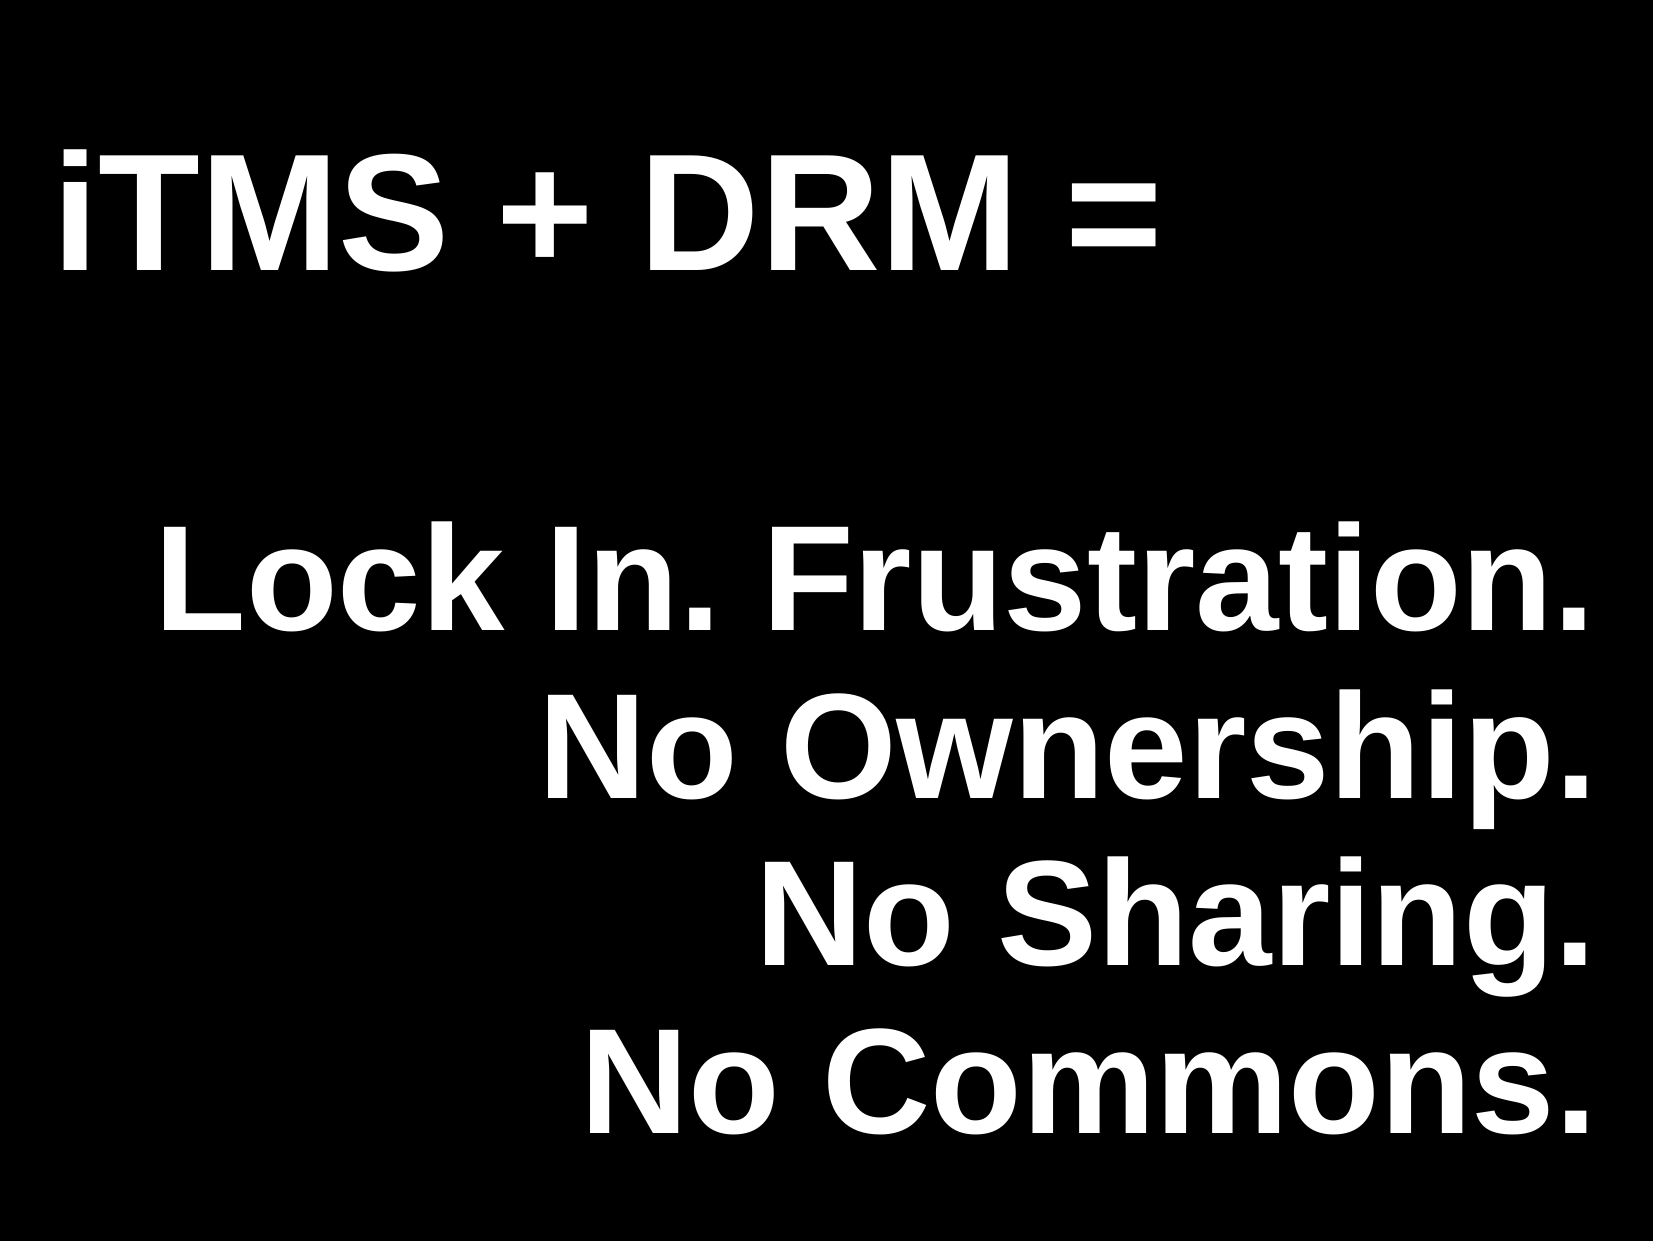

iTMS + DRM =
Lock In. Frustration. No Ownership.
No Sharing.
No Commons.